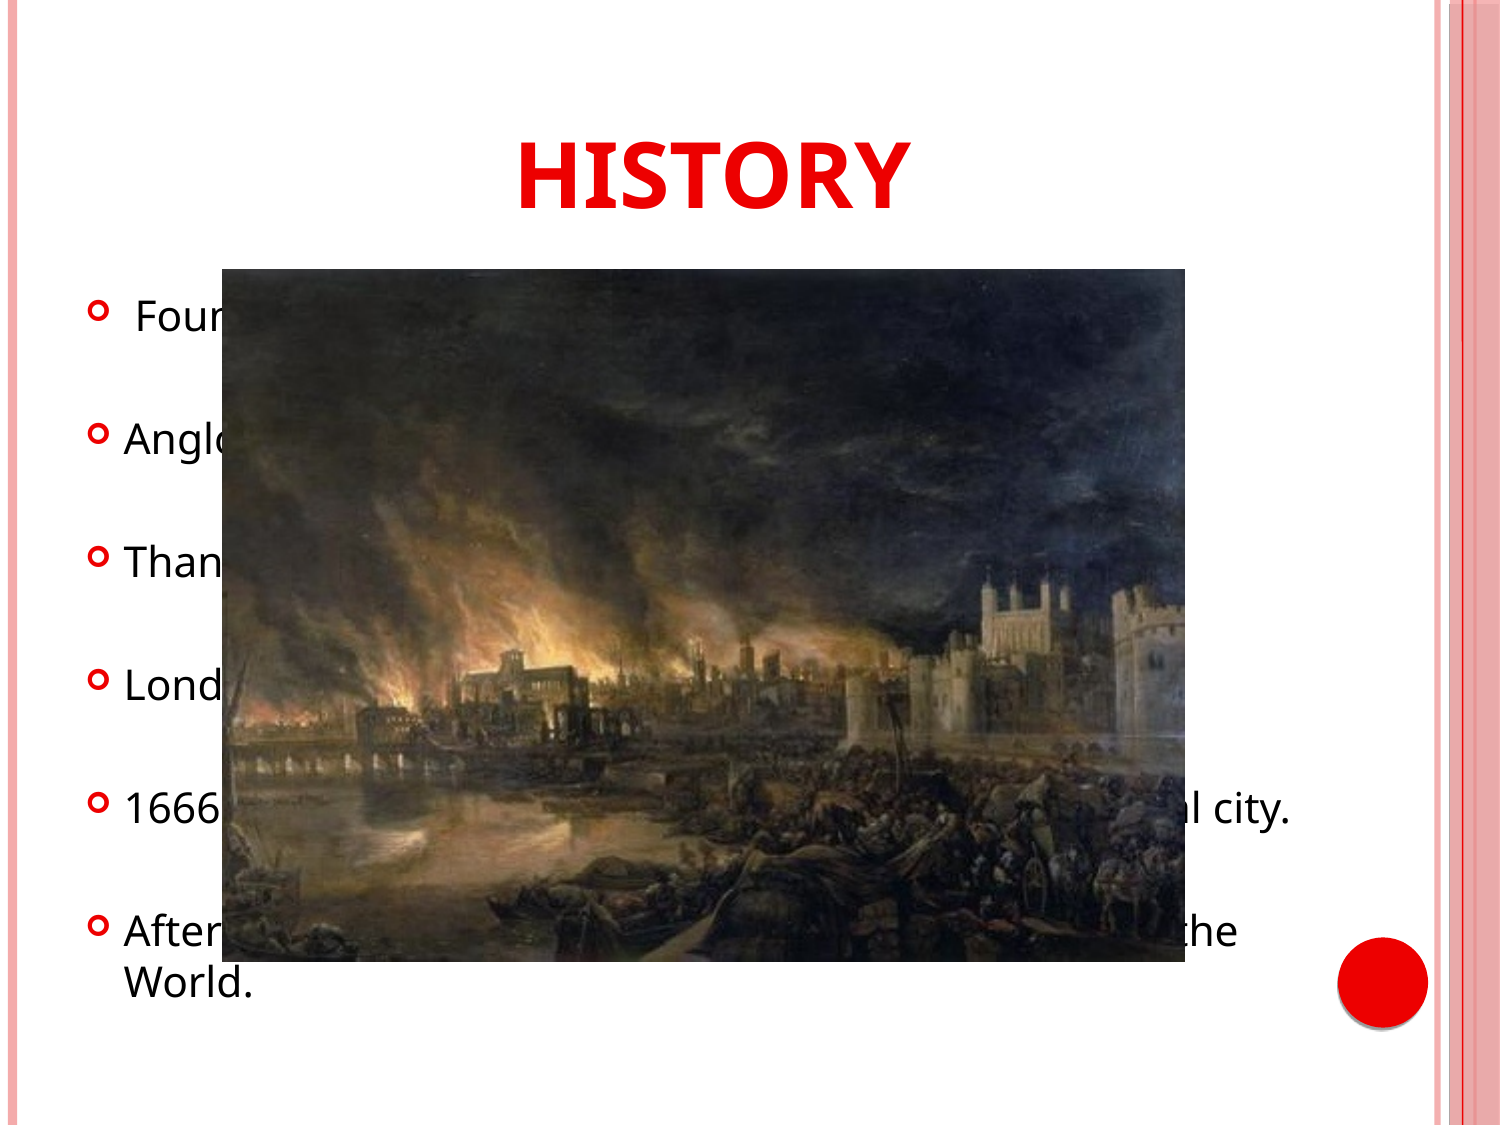

# HISTORY
 Founded by the Romans (Londinium) – it was decay.
Anglo – Saxons created a new city (Lundenwic).
Than the Danisch conquered it.
London had become the largest city in England.
1666 - The Great Fire of London destroyed the original city.
After 10 years the London became the largest city in the World.